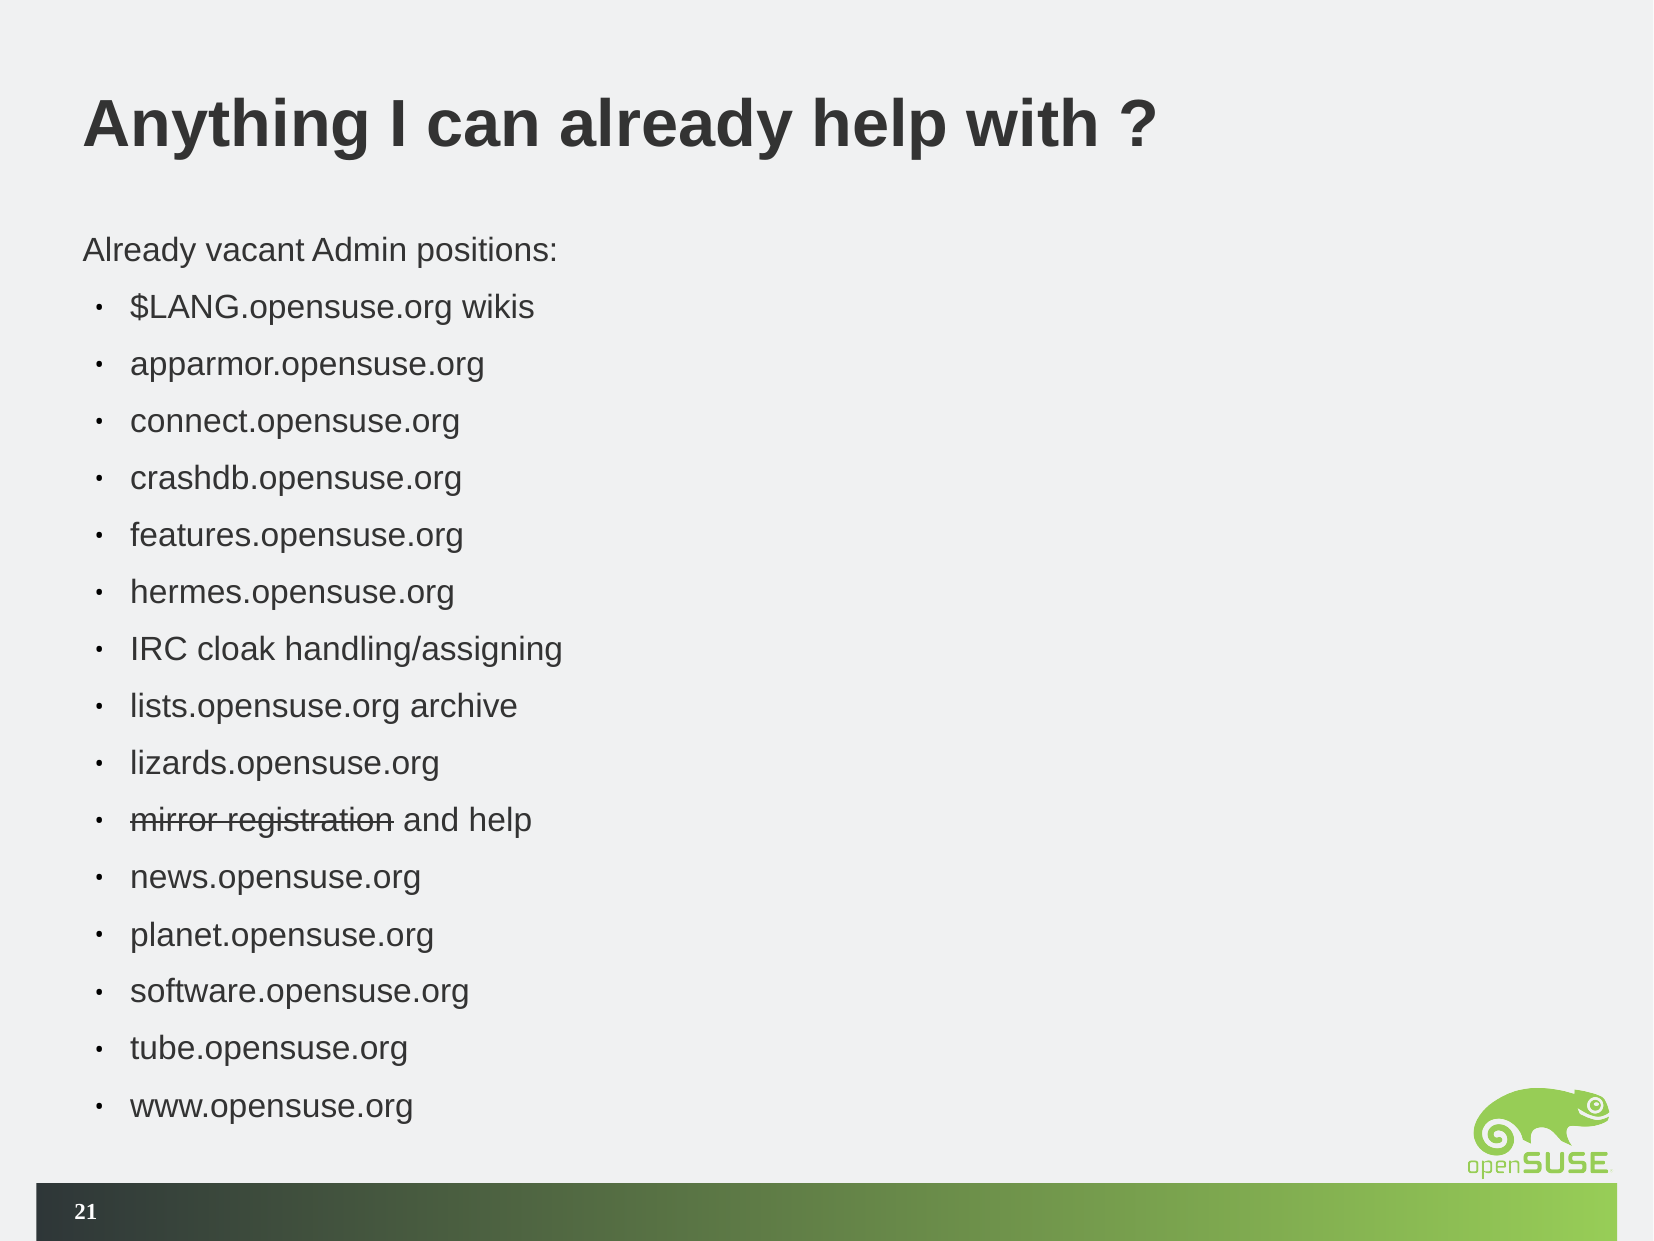

# Anything I can already help with ?
Already vacant Admin positions:
$LANG.opensuse.org wikis
apparmor.opensuse.org
connect.opensuse.org
crashdb.opensuse.org
features.opensuse.org
hermes.opensuse.org
IRC cloak handling/assigning
lists.opensuse.org archive
lizards.opensuse.org
mirror registration and help
news.opensuse.org
planet.opensuse.org
software.opensuse.org
tube.opensuse.org
www.opensuse.org
21